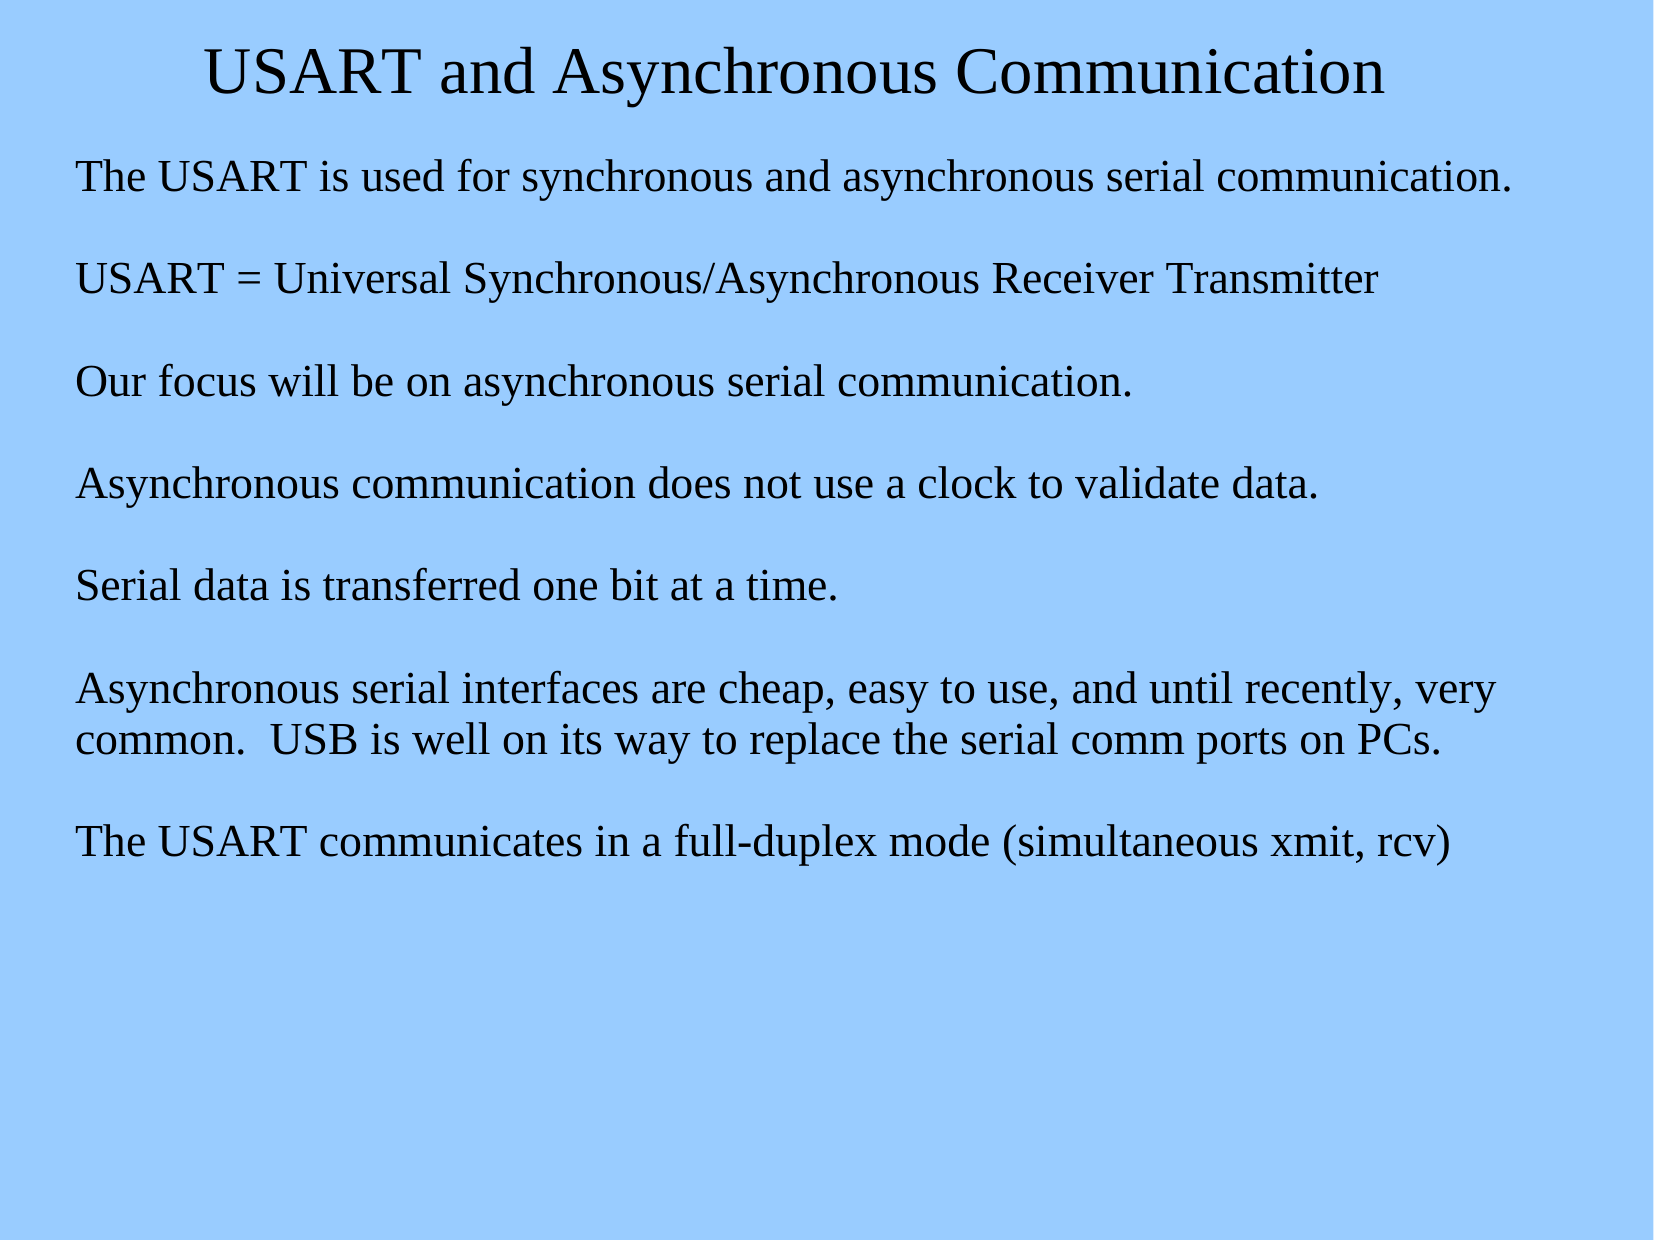

USART and Asynchronous Communication
The USART is used for synchronous and asynchronous serial communication.
USART = Universal Synchronous/Asynchronous Receiver Transmitter
Our focus will be on asynchronous serial communication.
Asynchronous communication does not use a clock to validate data.
Serial data is transferred one bit at a time.
Asynchronous serial interfaces are cheap, easy to use, and until recently, very common. USB is well on its way to replace the serial comm ports on PCs.
The USART communicates in a full-duplex mode (simultaneous xmit, rcv)